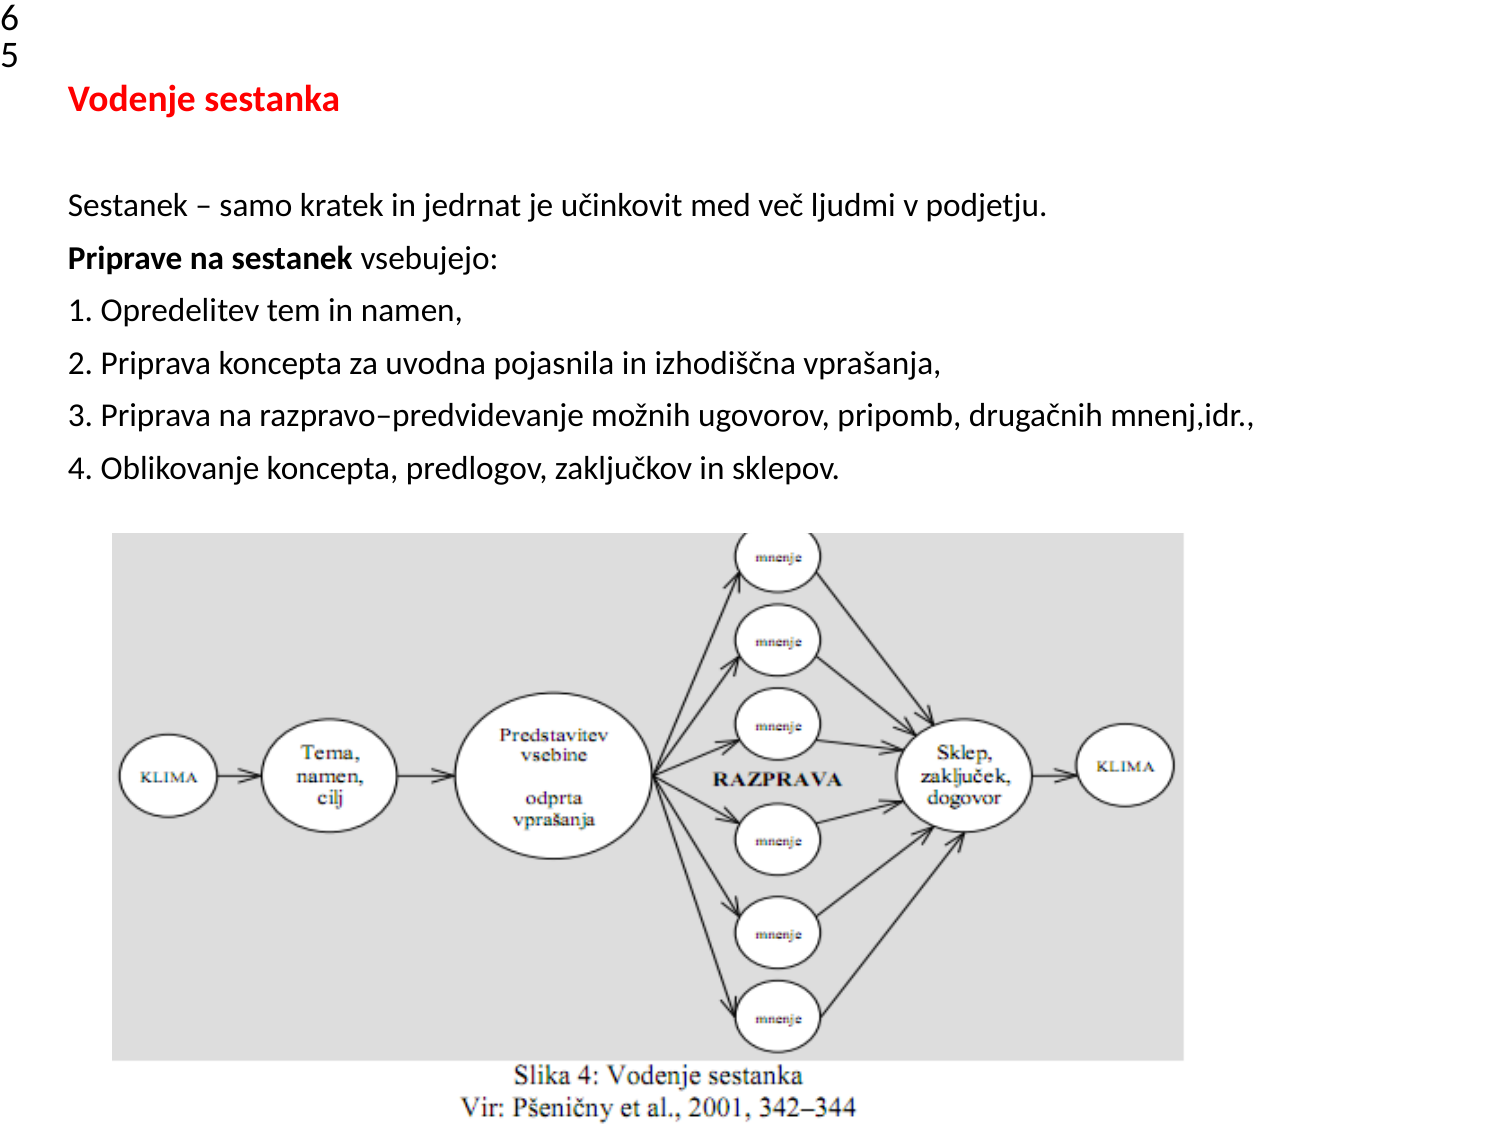

Vodenje sestanka
Sestanek – samo kratek in jedrnat je učinkovit med več ljudmi v podjetju.
Priprave na sestanek vsebujejo:
1. Opredelitev tem in namen,
2. Priprava koncepta za uvodna pojasnila in izhodiščna vprašanja,
3. Priprava na razpravo–predvidevanje možnih ugovorov, pripomb, drugačnih mnenj,idr.,
4. Oblikovanje koncepta, predlogov, zaključkov in sklepov.